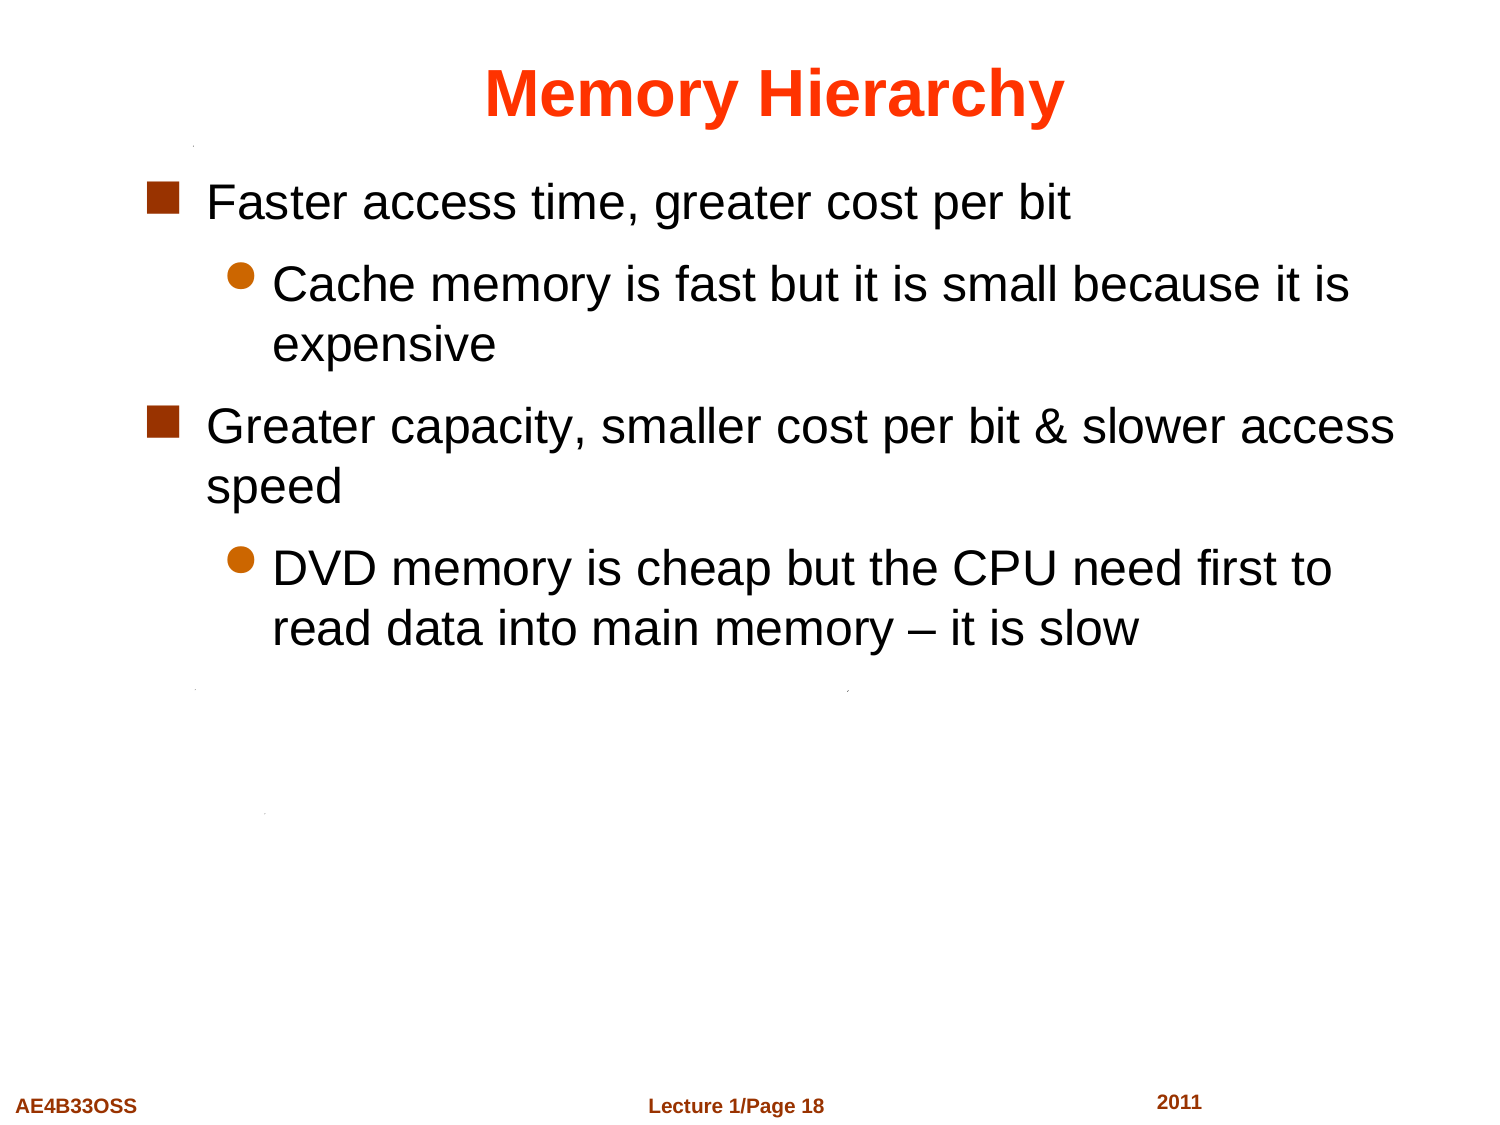

# Memory Hierarchy
Faster access time, greater cost per bit
Cache memory is fast but it is small because it is expensive
Greater capacity, smaller cost per bit & slower access speed
DVD memory is cheap but the CPU need first to read data into main memory – it is slow